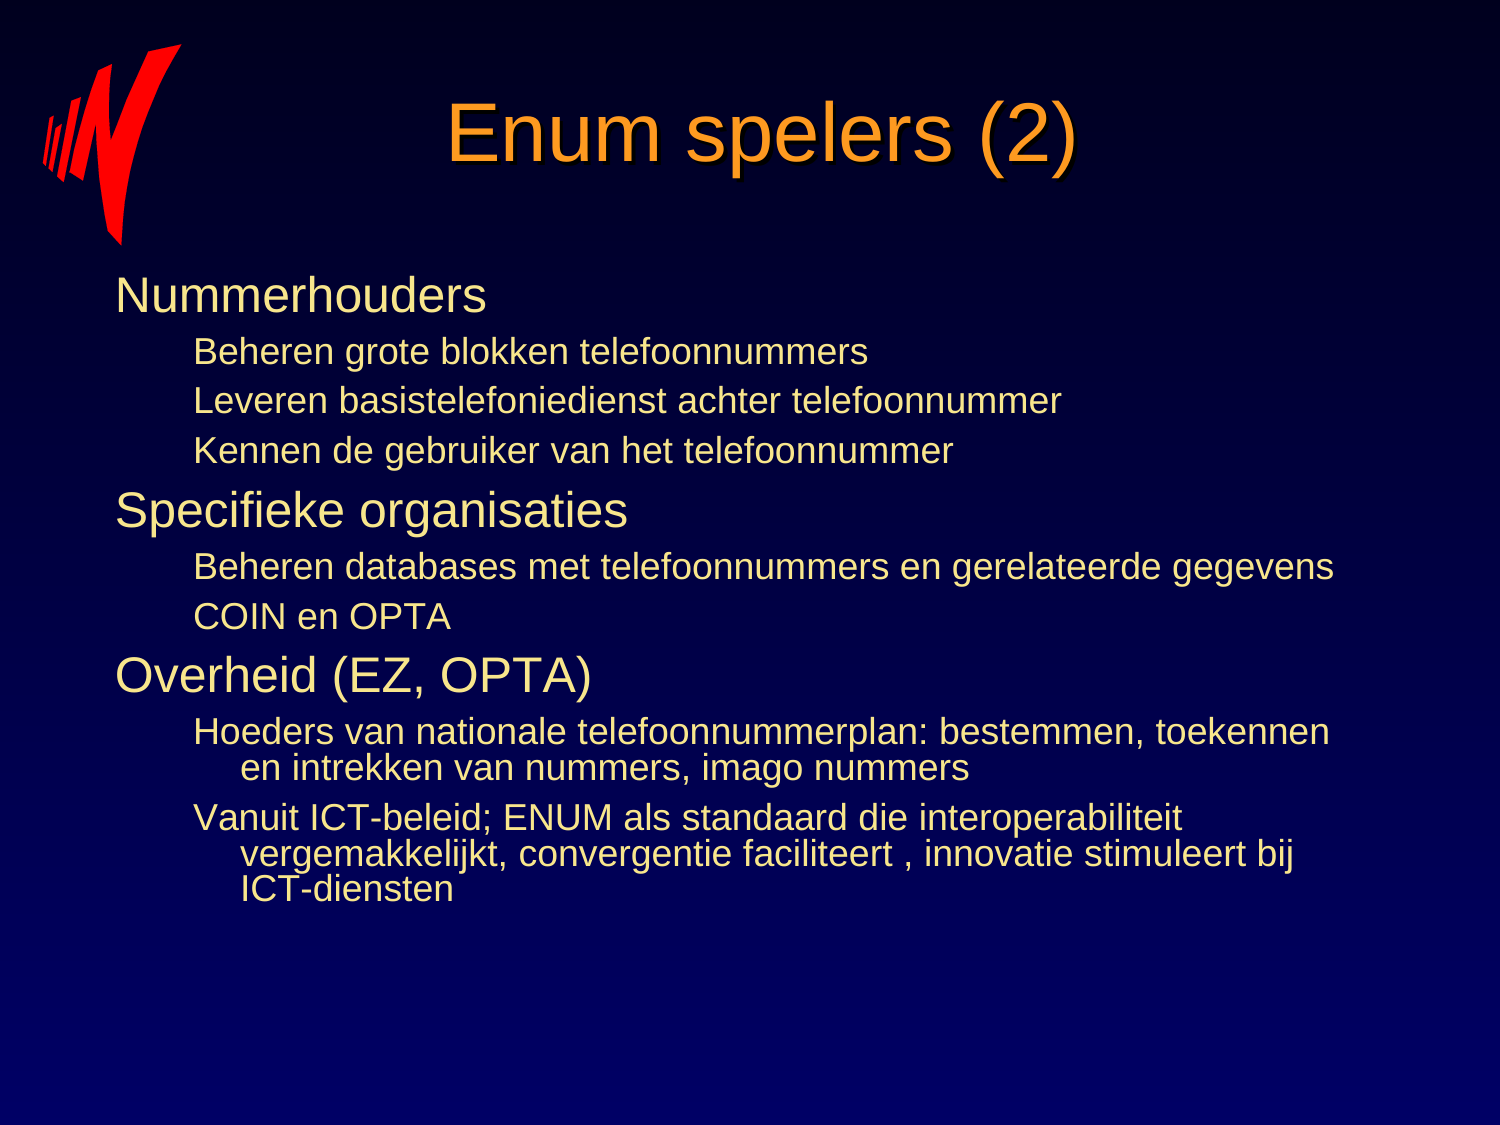

# Enum spelers (2)
Nummerhouders
Beheren grote blokken telefoonnummers
Leveren basistelefoniedienst achter telefoonnummer
Kennen de gebruiker van het telefoonnummer
Specifieke organisaties
Beheren databases met telefoonnummers en gerelateerde gegevens
COIN en OPTA
Overheid (EZ, OPTA)
Hoeders van nationale telefoonnummerplan: bestemmen, toekennen en intrekken van nummers, imago nummers
Vanuit ICT-beleid; ENUM als standaard die interoperabiliteit vergemakkelijkt, convergentie faciliteert , innovatie stimuleert bij ICT-diensten